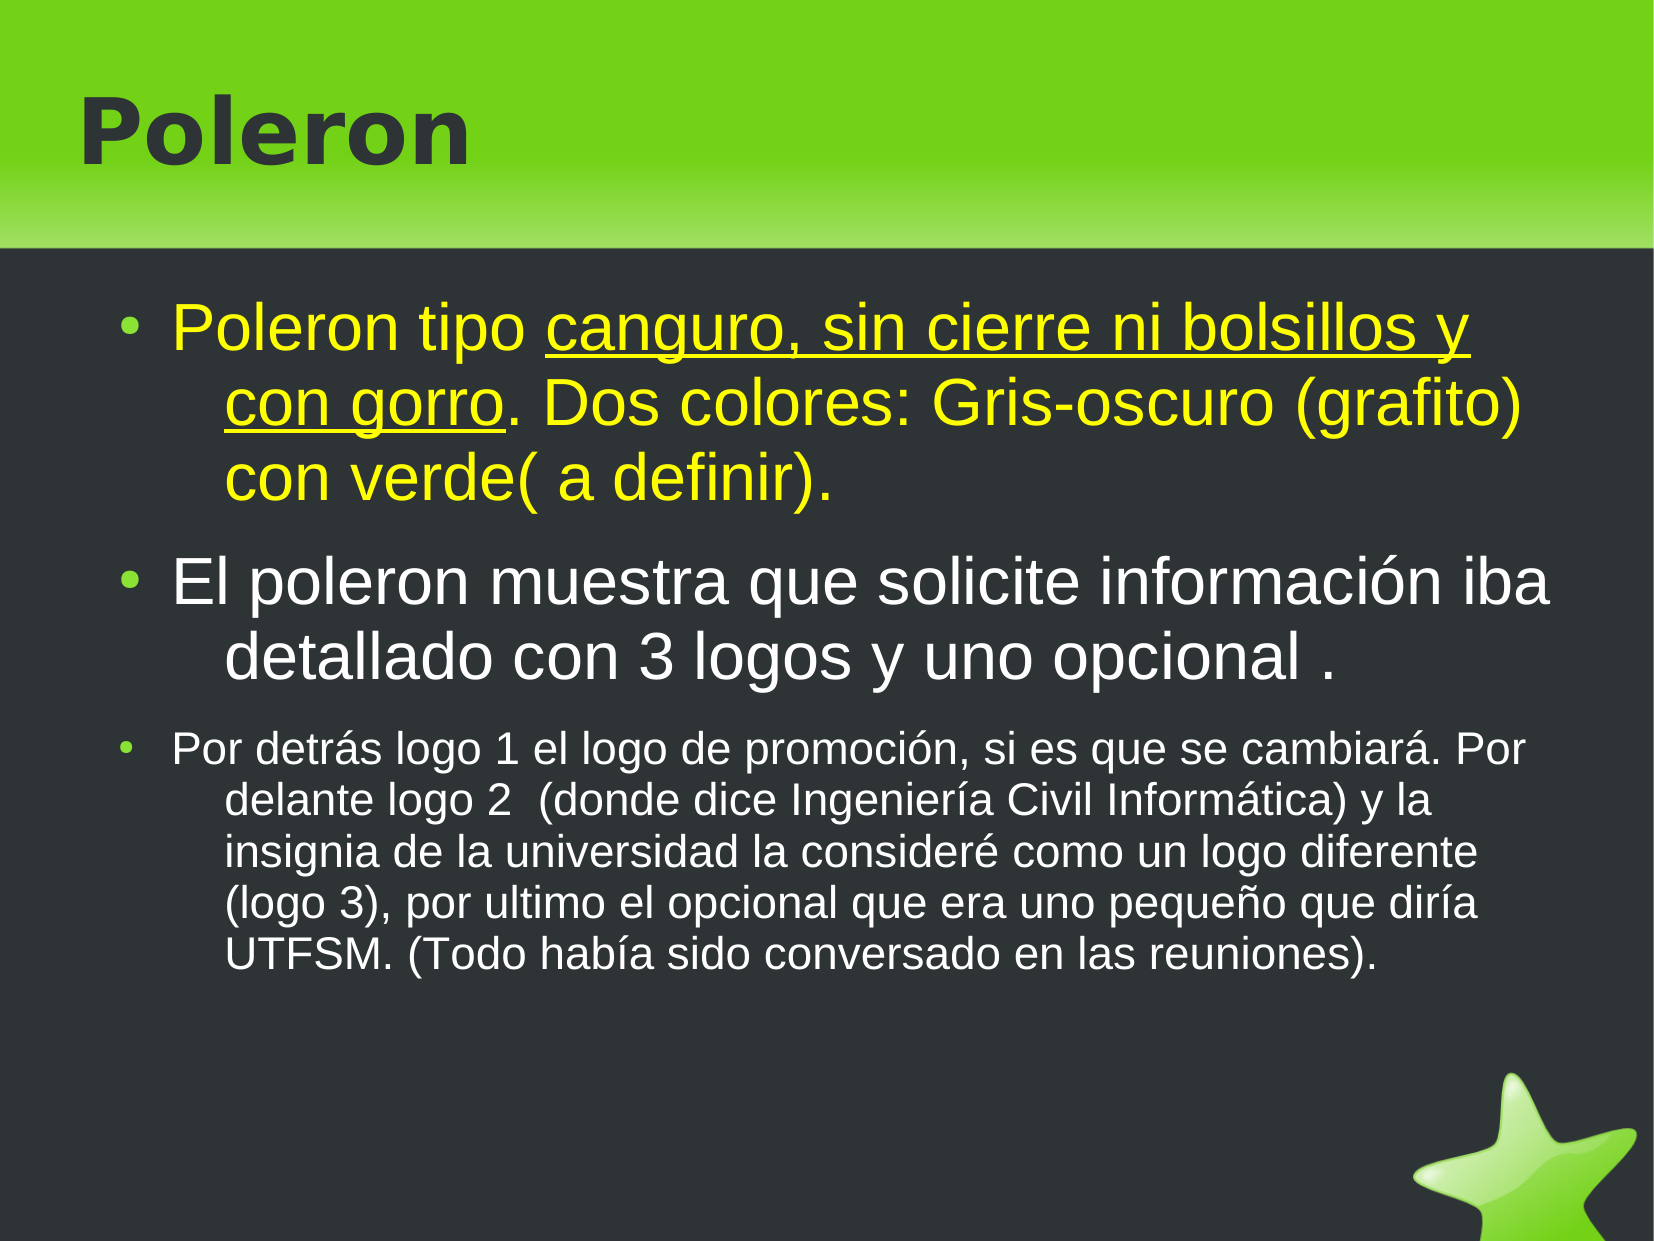

# Poleron
Poleron tipo canguro, sin cierre ni bolsillos y con gorro. Dos colores: Gris-oscuro (grafito) con verde( a definir).
El poleron muestra que solicite información iba detallado con 3 logos y uno opcional .
Por detrás logo 1 el logo de promoción, si es que se cambiará. Por delante logo 2 (donde dice Ingeniería Civil Informática) y la insignia de la universidad la consideré como un logo diferente (logo 3), por ultimo el opcional que era uno pequeño que diría UTFSM. (Todo había sido conversado en las reuniones).